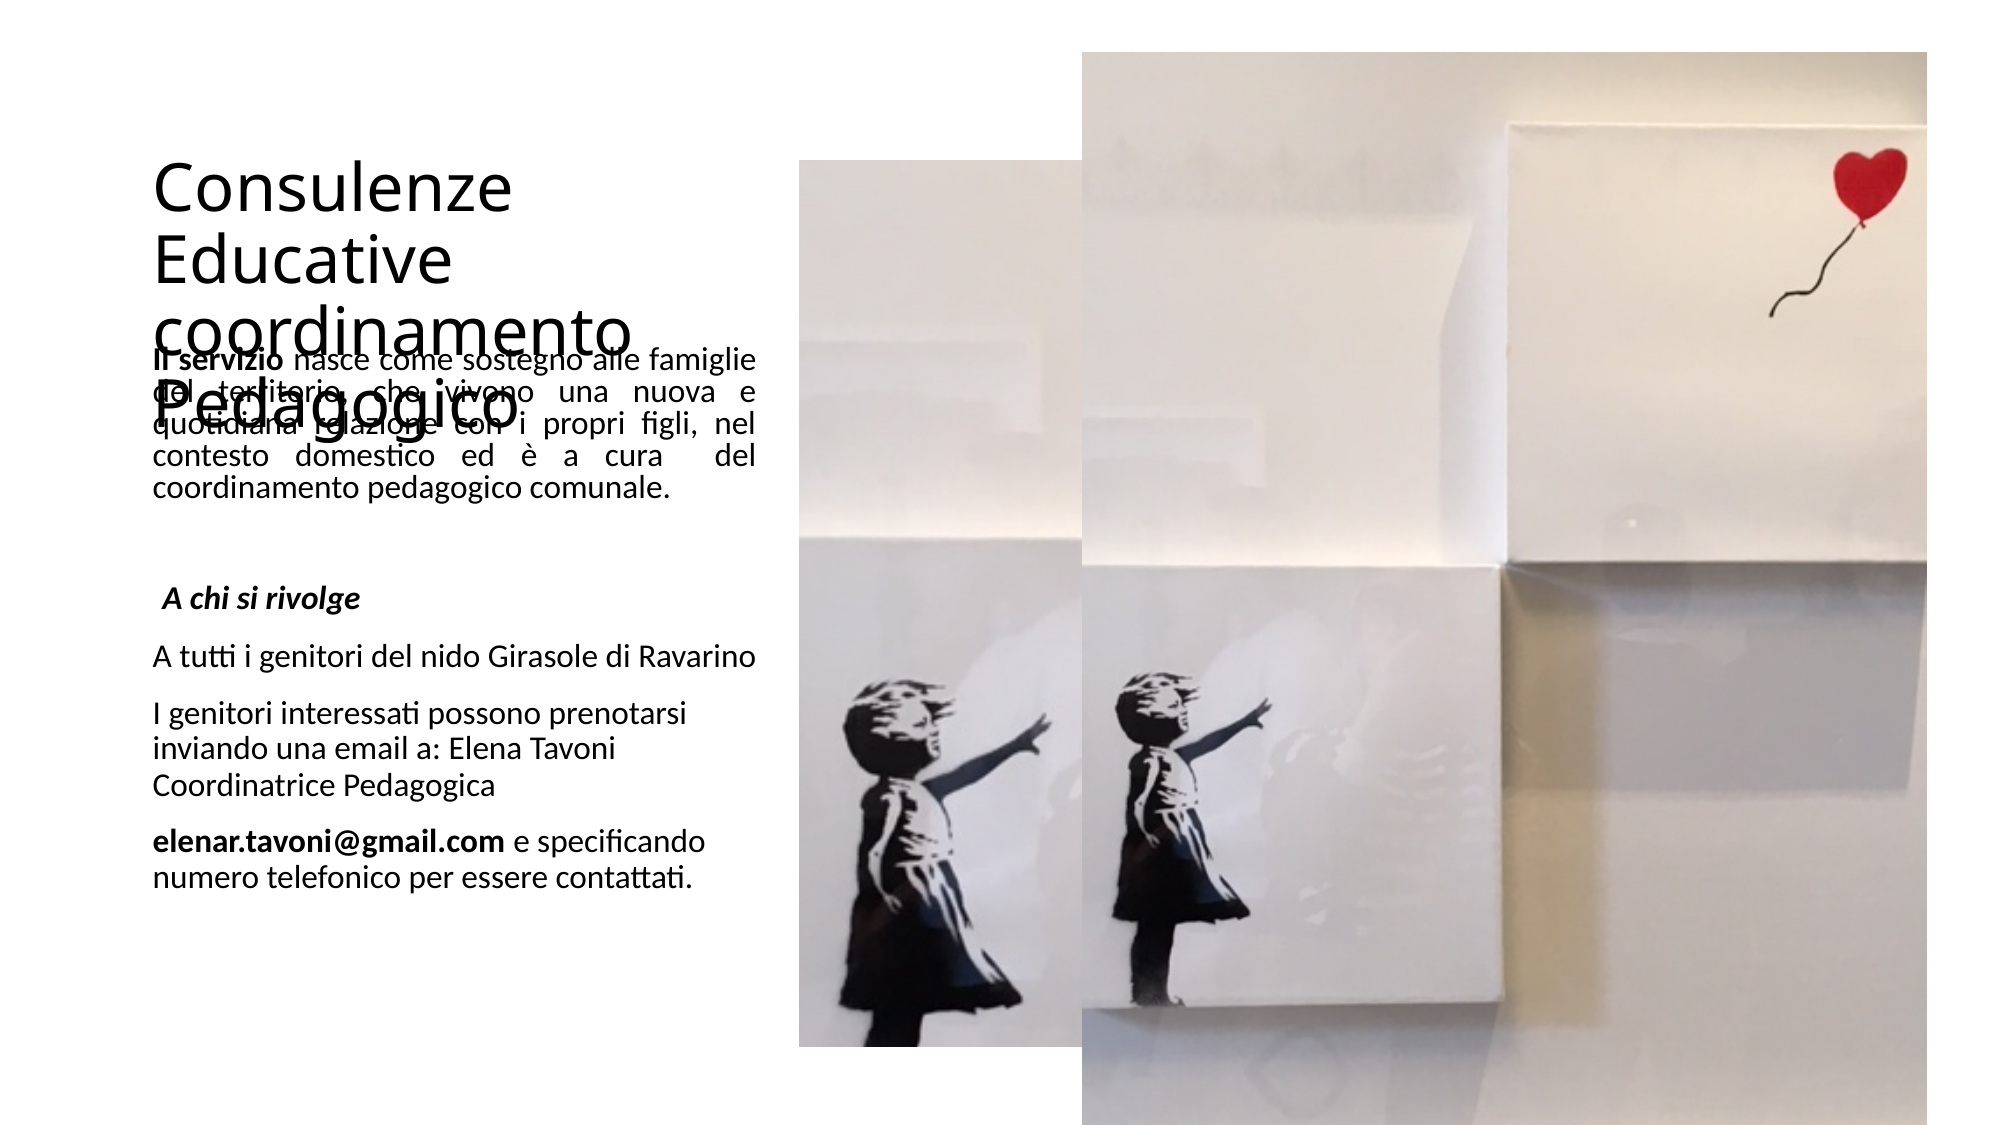

# Consulenze Educative coordinamento Pedagogico
Il servizio nasce come sostegno alle famiglie del territorio, che vivono una nuova e quotidiana relazione con i propri figli, nel contesto domestico ed è a cura del coordinamento pedagogico comunale.
 A chi si rivolge
A tutti i genitori del nido Girasole di Ravarino
I genitori interessati possono prenotarsi inviando una email a: Elena Tavoni Coordinatrice Pedagogica
elenar.tavoni@gmail.com e specificando numero telefonico per essere contattati.